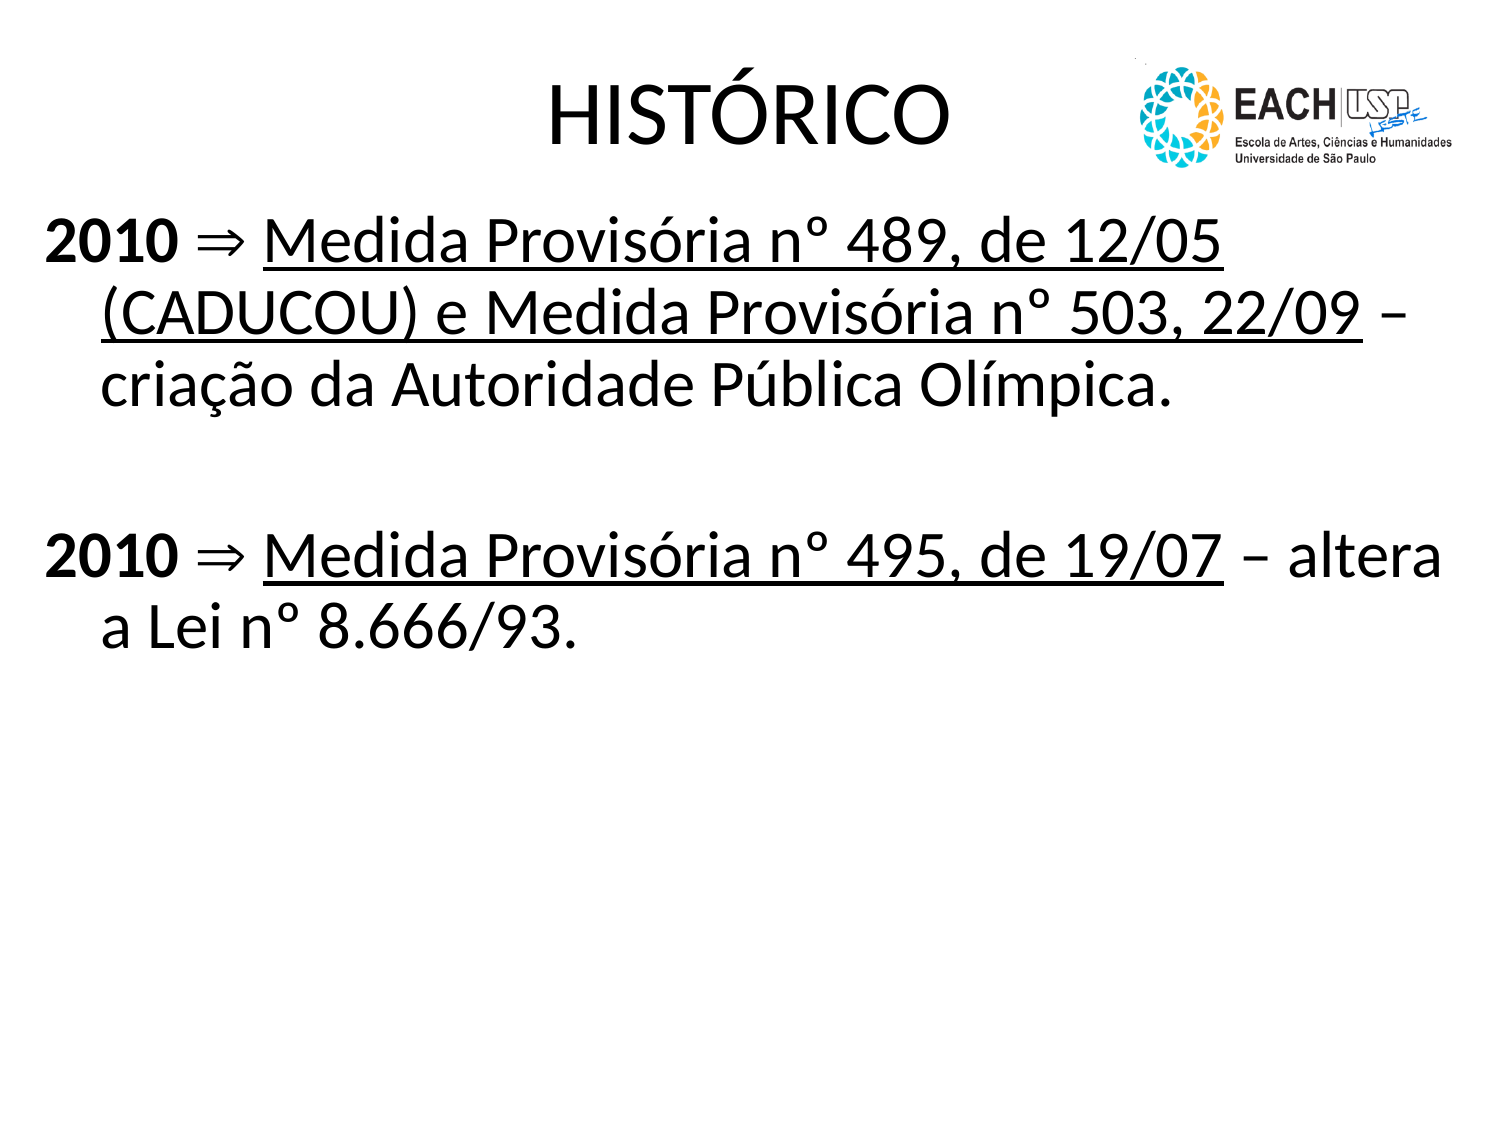

HISTÓRICO
# 2010  Medida Provisória nº 489, de 12/05 (CADUCOU) e Medida Provisória nº 503, 22/09 – criação da Autoridade Pública Olímpica.
2010  Medida Provisória nº 495, de 19/07 – altera a Lei nº 8.666/93.